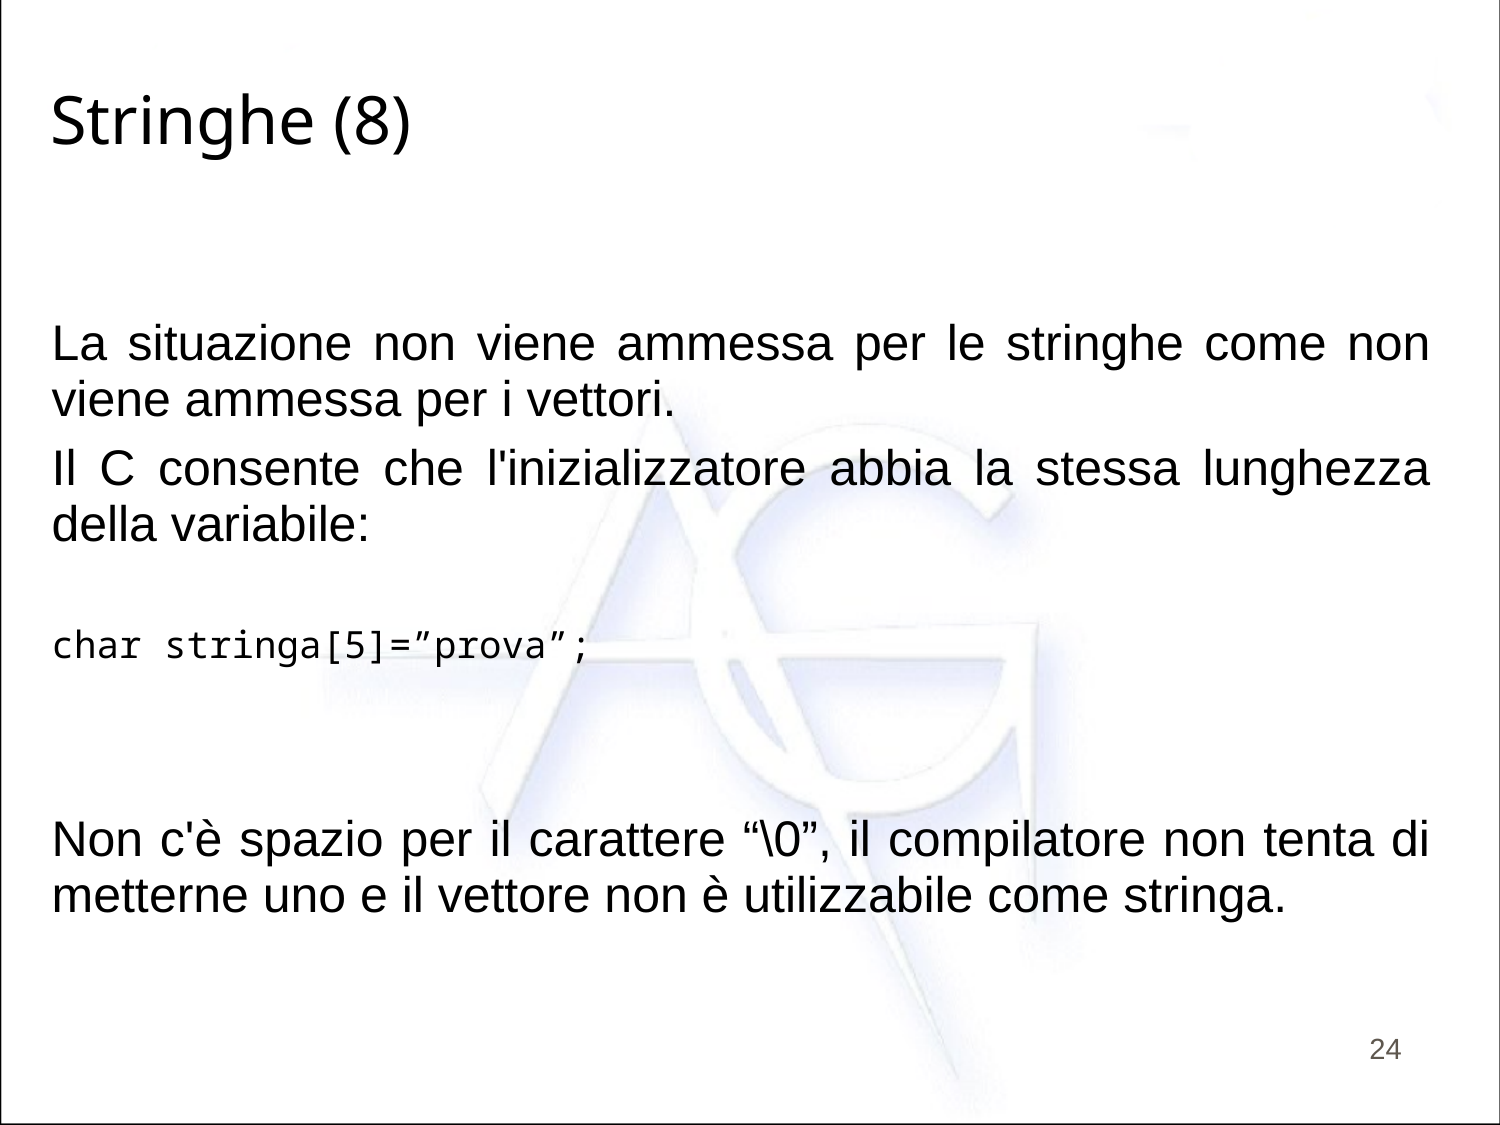

# Stringhe (8)
La situazione non viene ammessa per le stringhe come non viene ammessa per i vettori.
Il C consente che l'inizializzatore abbia la stessa lunghezza della variabile:
char stringa[5]=”prova”;
Non c'è spazio per il carattere “\0”, il compilatore non tenta di metterne uno e il vettore non è utilizzabile come stringa.
24